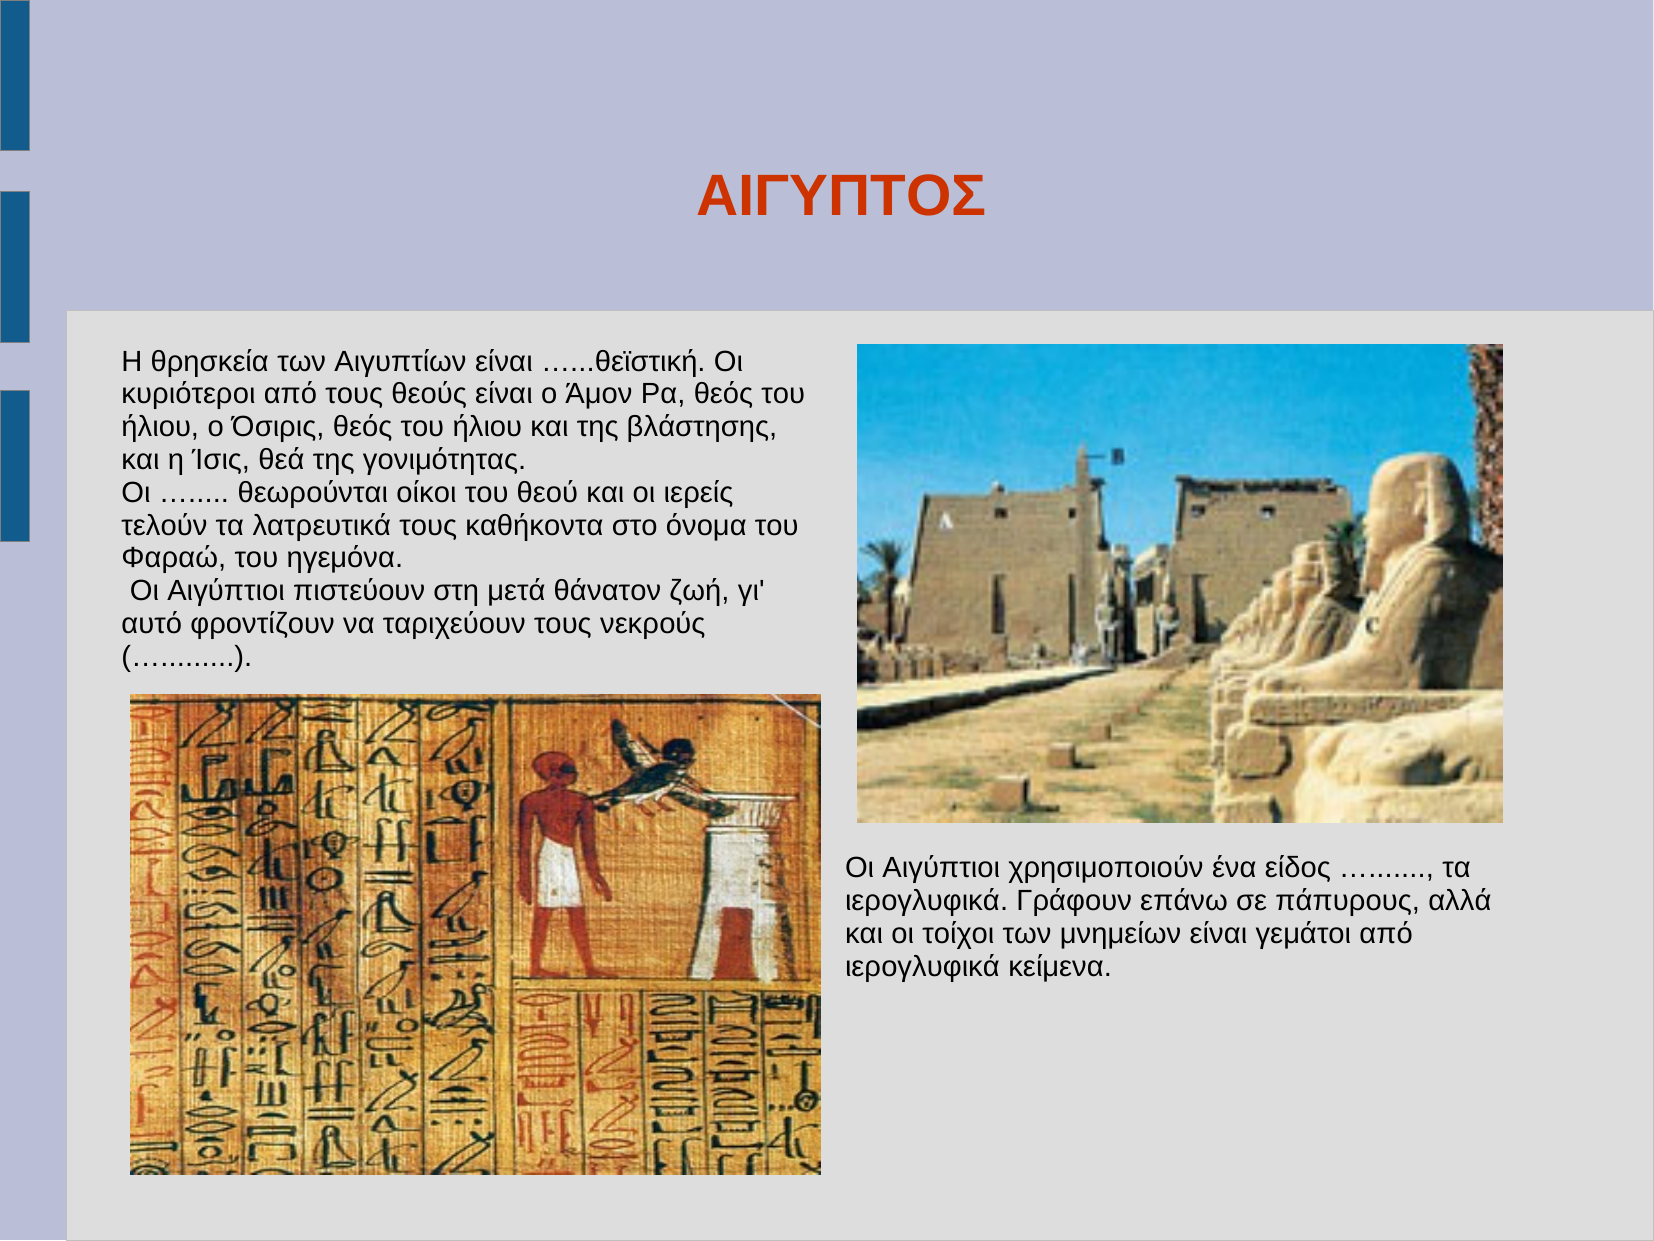

# ΑΙΓΥΠΤΟΣ
Η θρησκεία των Αιγυπτίων είναι …...θεϊστική. Οι κυριότεροι από τους θεούς είναι ο Άμον Ρα, θεός του ήλιου, ο Όσιρις, θεός του ήλιου και της βλάστησης, και η Ίσις, θεά της γονιμότητας.
Οι …..... θεωρούνται οίκοι του θεού και οι ιερείς τελούν τα λατρευτικά τους καθήκοντα στο όνομα του Φαραώ, του ηγεμόνα.
 Οι Αιγύπτιοι πιστεύουν στη μετά θάνατον ζωή, γι' αυτό φροντίζουν να ταριχεύουν τους νεκρούς (….........).
Οι Αιγύπτιοι χρησιμοποιούν ένα είδος …......., τα ιερογλυφικά. Γράφουν επάνω σε πάπυρους, αλλά και οι τοίχοι των μνημείων είναι γεμάτοι από ιερογλυφικά κείμενα.